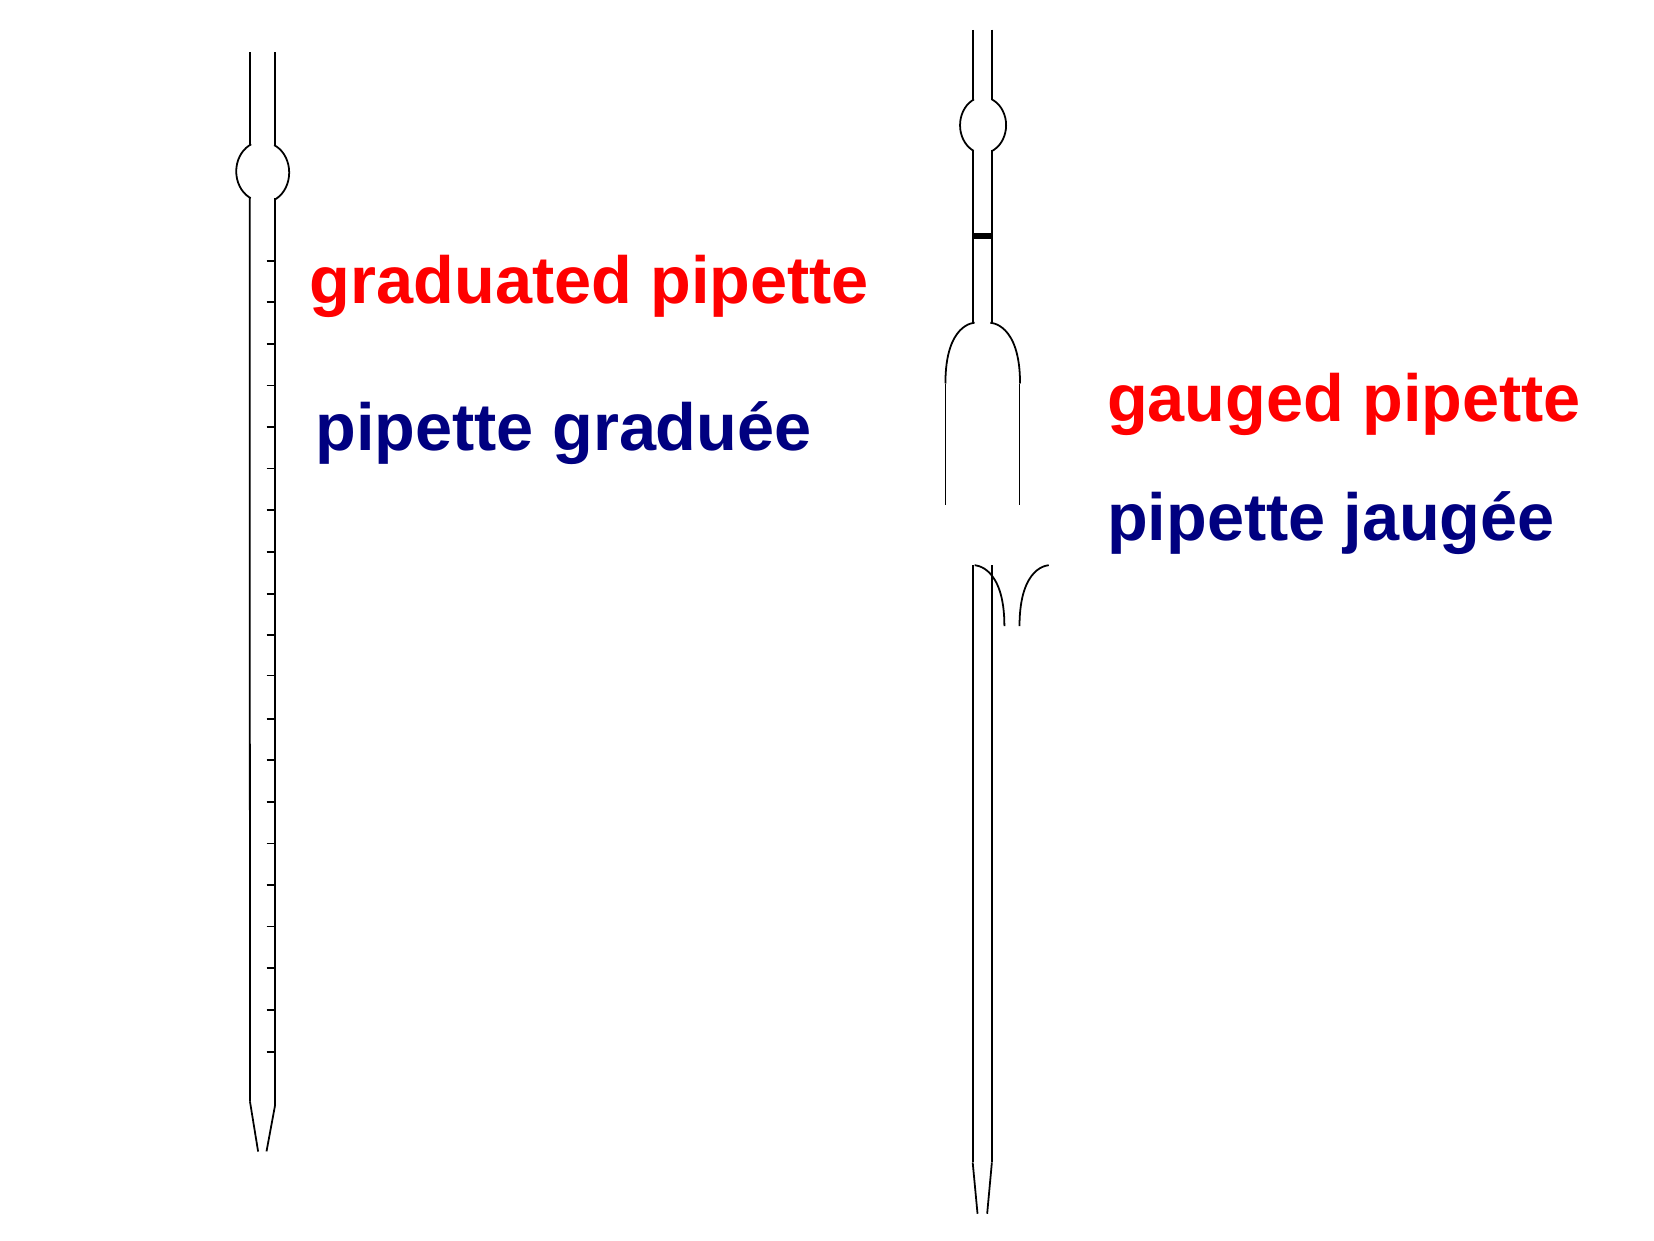

graduated pipette
gauged pipette
pipette graduée
pipette jaugée